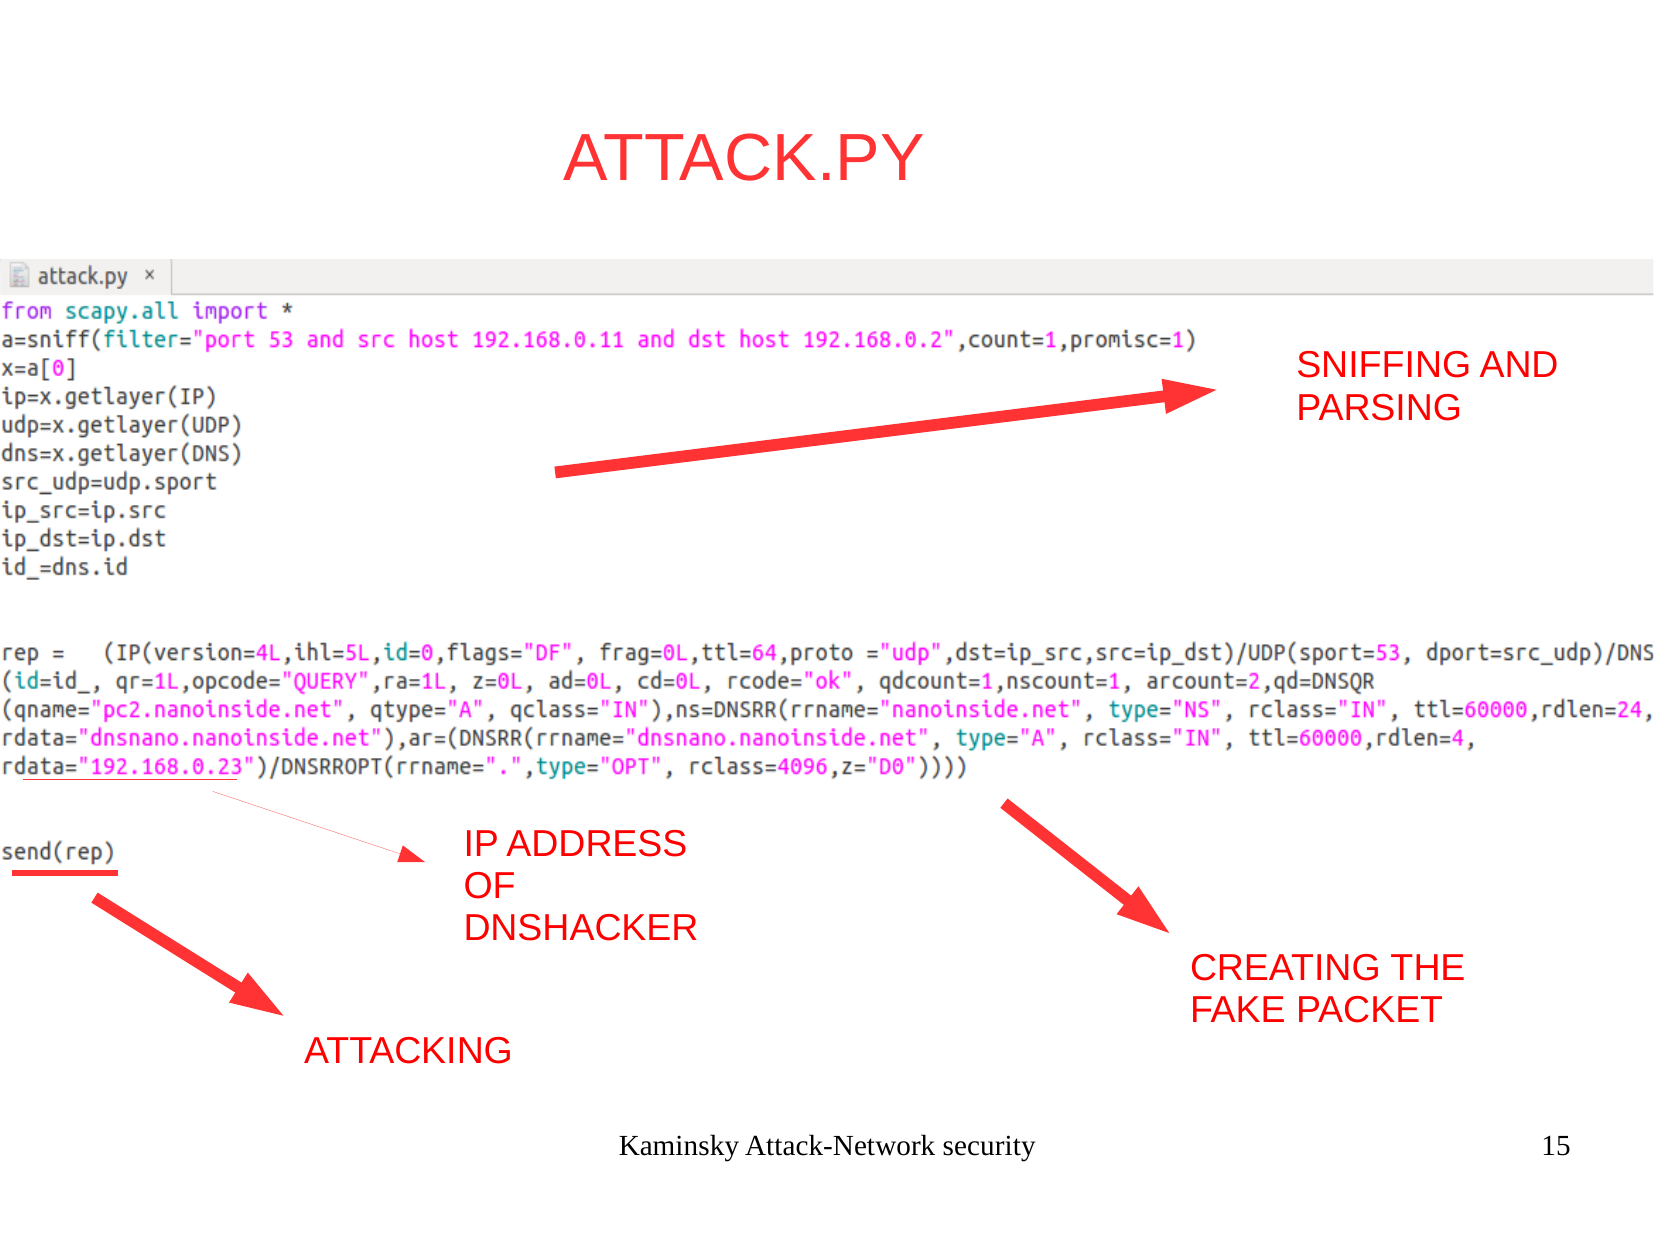

ATTACK.PY
SNIFFING AND PARSING
IP ADDRESS OF DNSHACKER
CREATING THE FAKE PACKET
ATTACKING
Kaminsky Attack-Network security
15